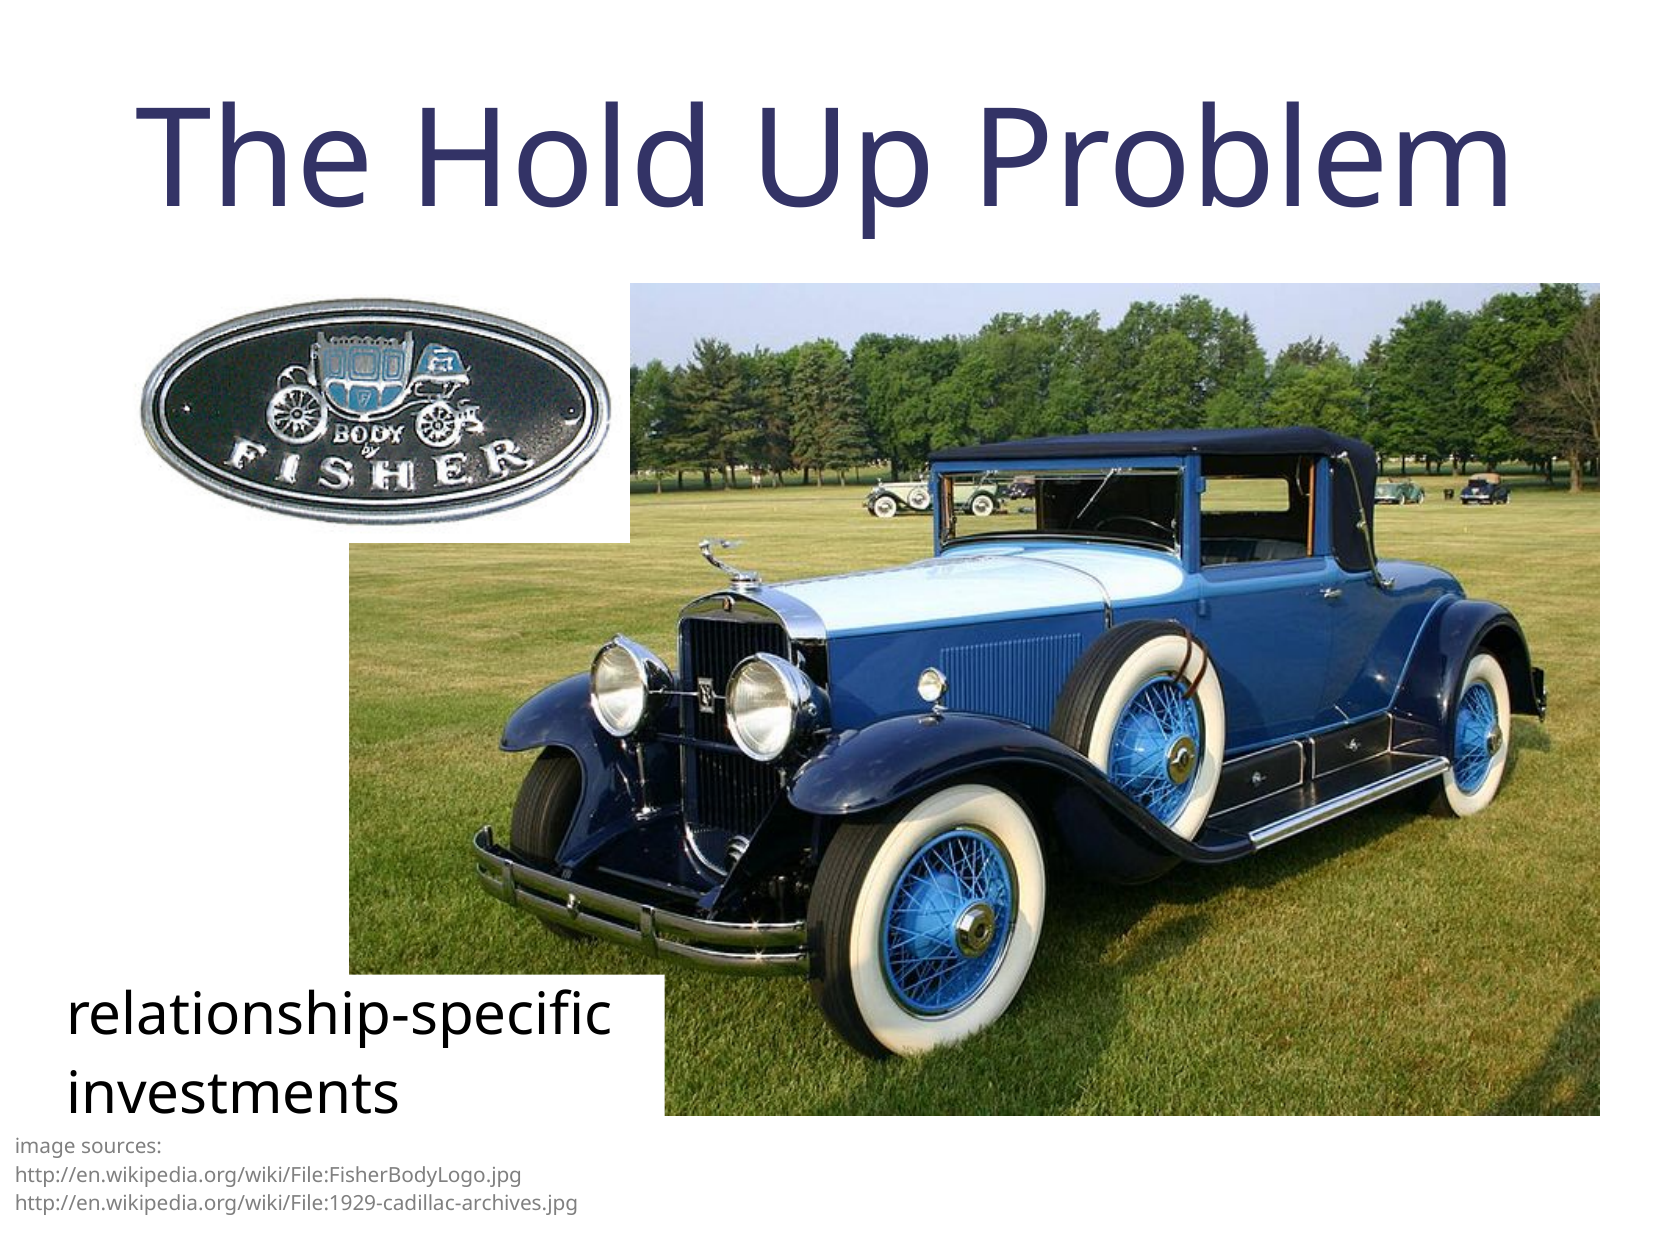

# The Hold Up Problem
relationship-specific
investments
image sources:
http://en.wikipedia.org/wiki/File:FisherBodyLogo.jpg
http://en.wikipedia.org/wiki/File:1929-cadillac-archives.jpg